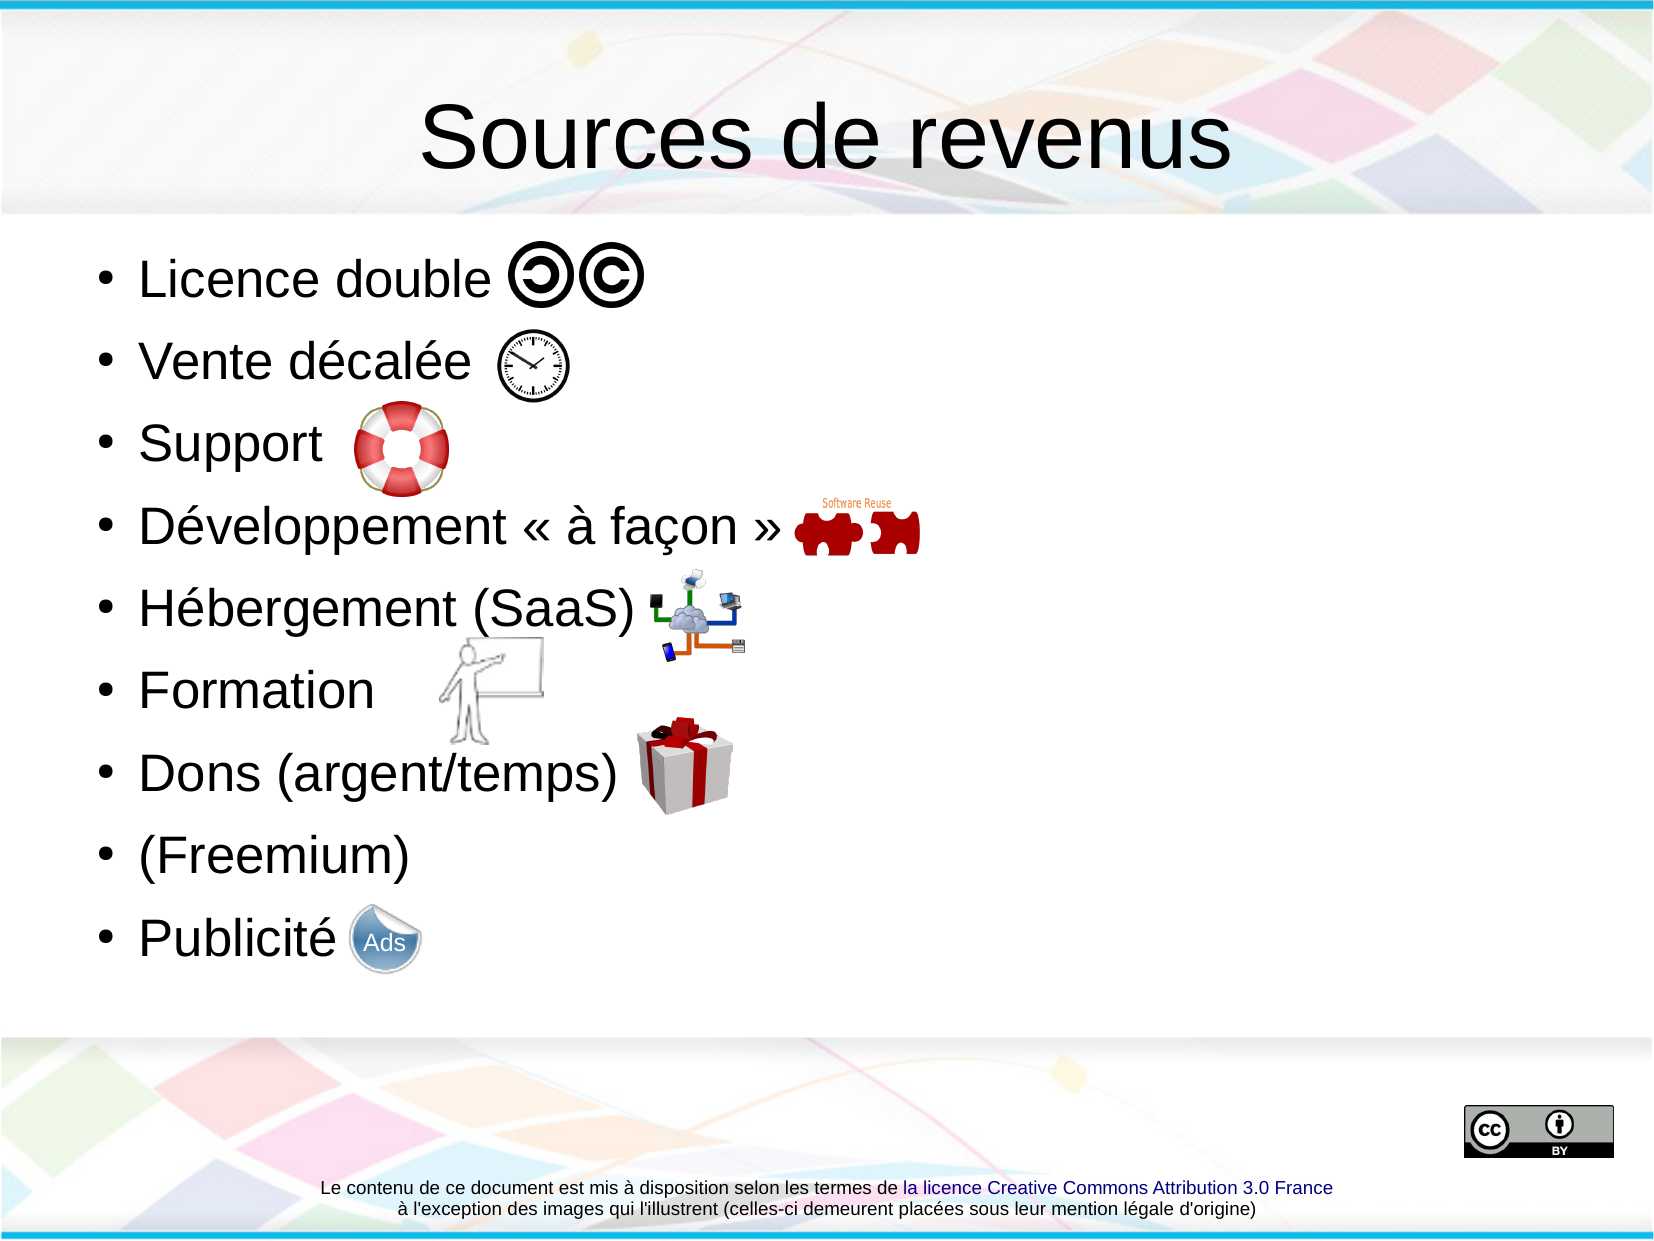

# Sources de revenus
Licence double
Vente décalée
Support
Développement « à façon »
Hébergement (SaaS)
Formation
Dons (argent/temps)
(Freemium)
Publicité
Ads